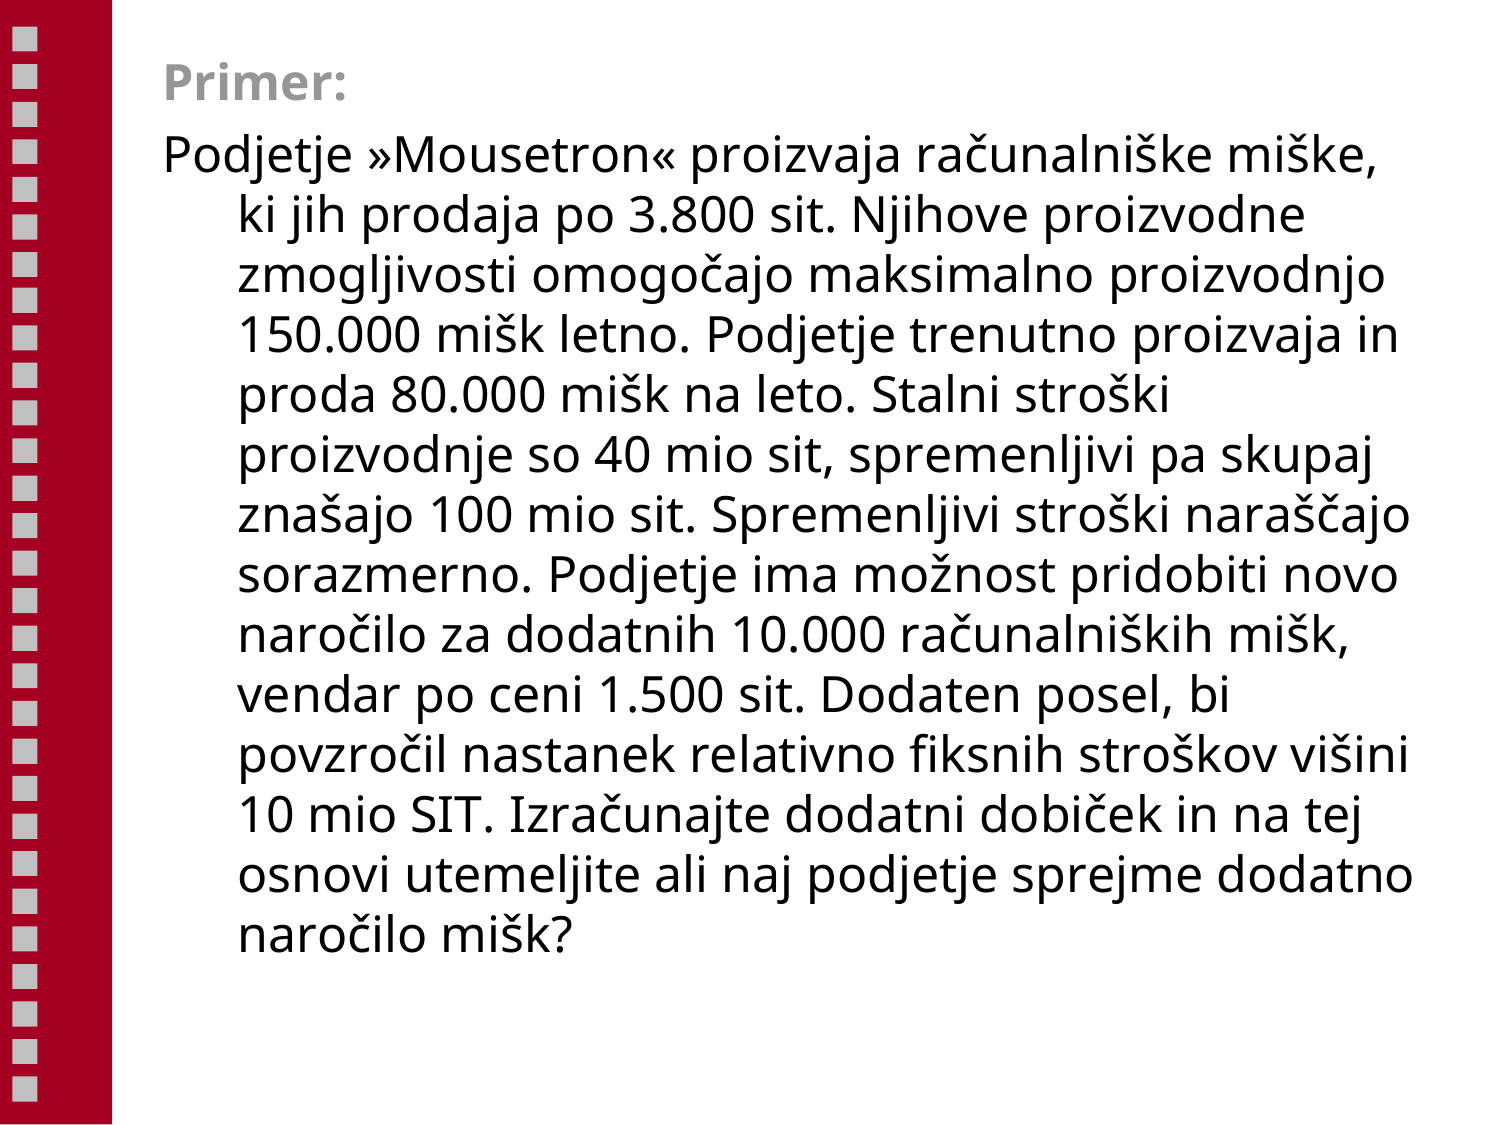

Primer:
Podjetje »Mousetron« proizvaja računalniške miške, ki jih prodaja po 3.800 sit. Njihove proizvodne zmogljivosti omogočajo maksimalno proizvodnjo 150.000 mišk letno. Podjetje trenutno proizvaja in proda 80.000 mišk na leto. Stalni stroški proizvodnje so 40 mio sit, spremenljivi pa skupaj znašajo 100 mio sit. Spremenljivi stroški naraščajo sorazmerno. Podjetje ima možnost pridobiti novo naročilo za dodatnih 10.000 računalniških mišk, vendar po ceni 1.500 sit. Dodaten posel, bi povzročil nastanek relativno fiksnih stroškov višini 10 mio SIT. Izračunajte dodatni dobiček in na tej osnovi utemeljite ali naj podjetje sprejme dodatno naročilo mišk?